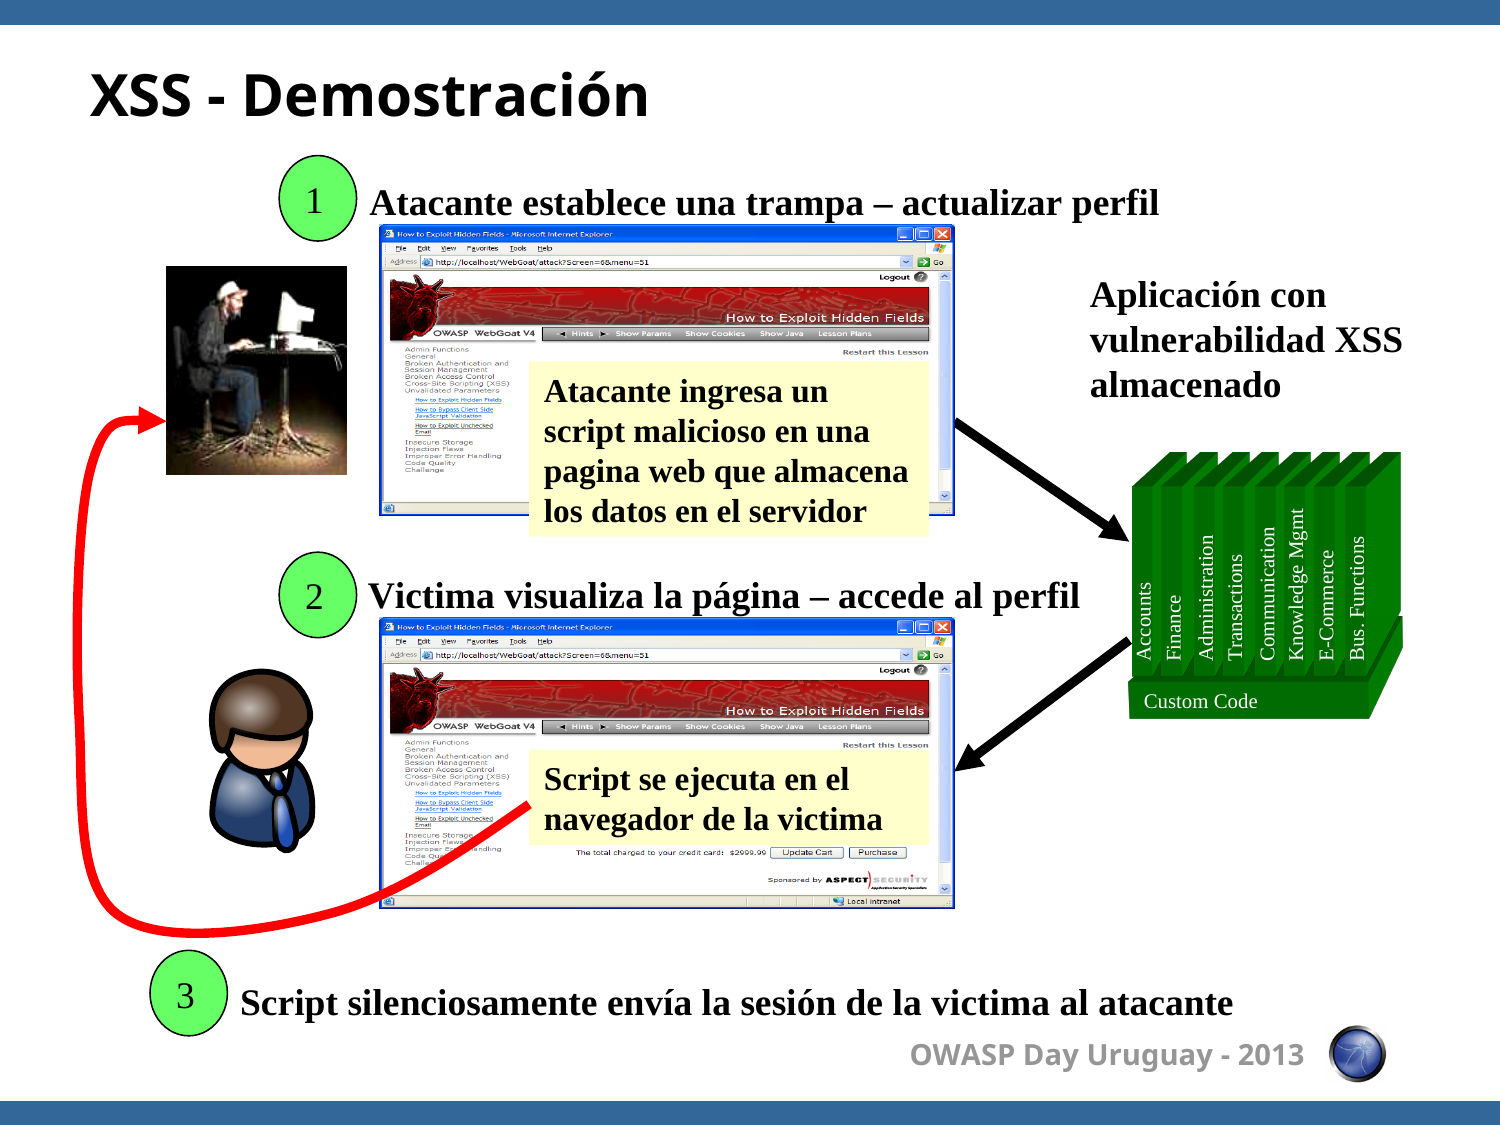

# XSS - Demostración
1
Atacante establece una trampa – actualizar perfil
Aplicación con vulnerabilidad XSS almacenado
Atacante ingresa un script malicioso en una pagina web que almacena los datos en el servidor
Finance
Transactions
Accounts
Administration
Communication
Knowledge Mgmt
E-Commerce
Bus. Functions
Custom Code
2
Victima visualiza la página – accede al perfil
Script se ejecuta en el navegador de la victima
3
Script silenciosamente envía la sesión de la victima al atacante